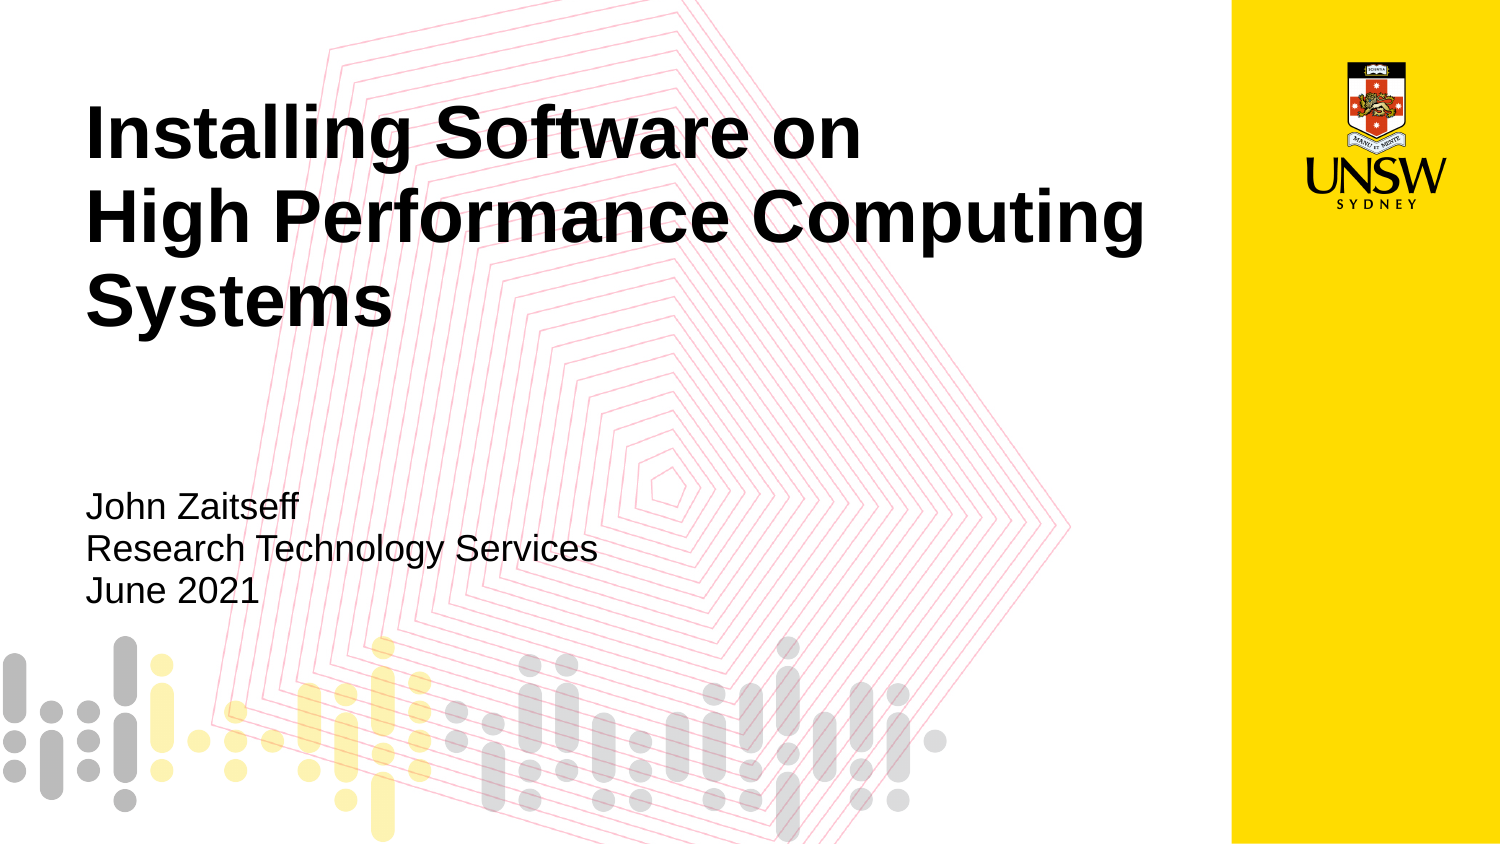

Installing Software on
High Performance Computing Systems
John Zaitseff
Research Technology Services
June 2021